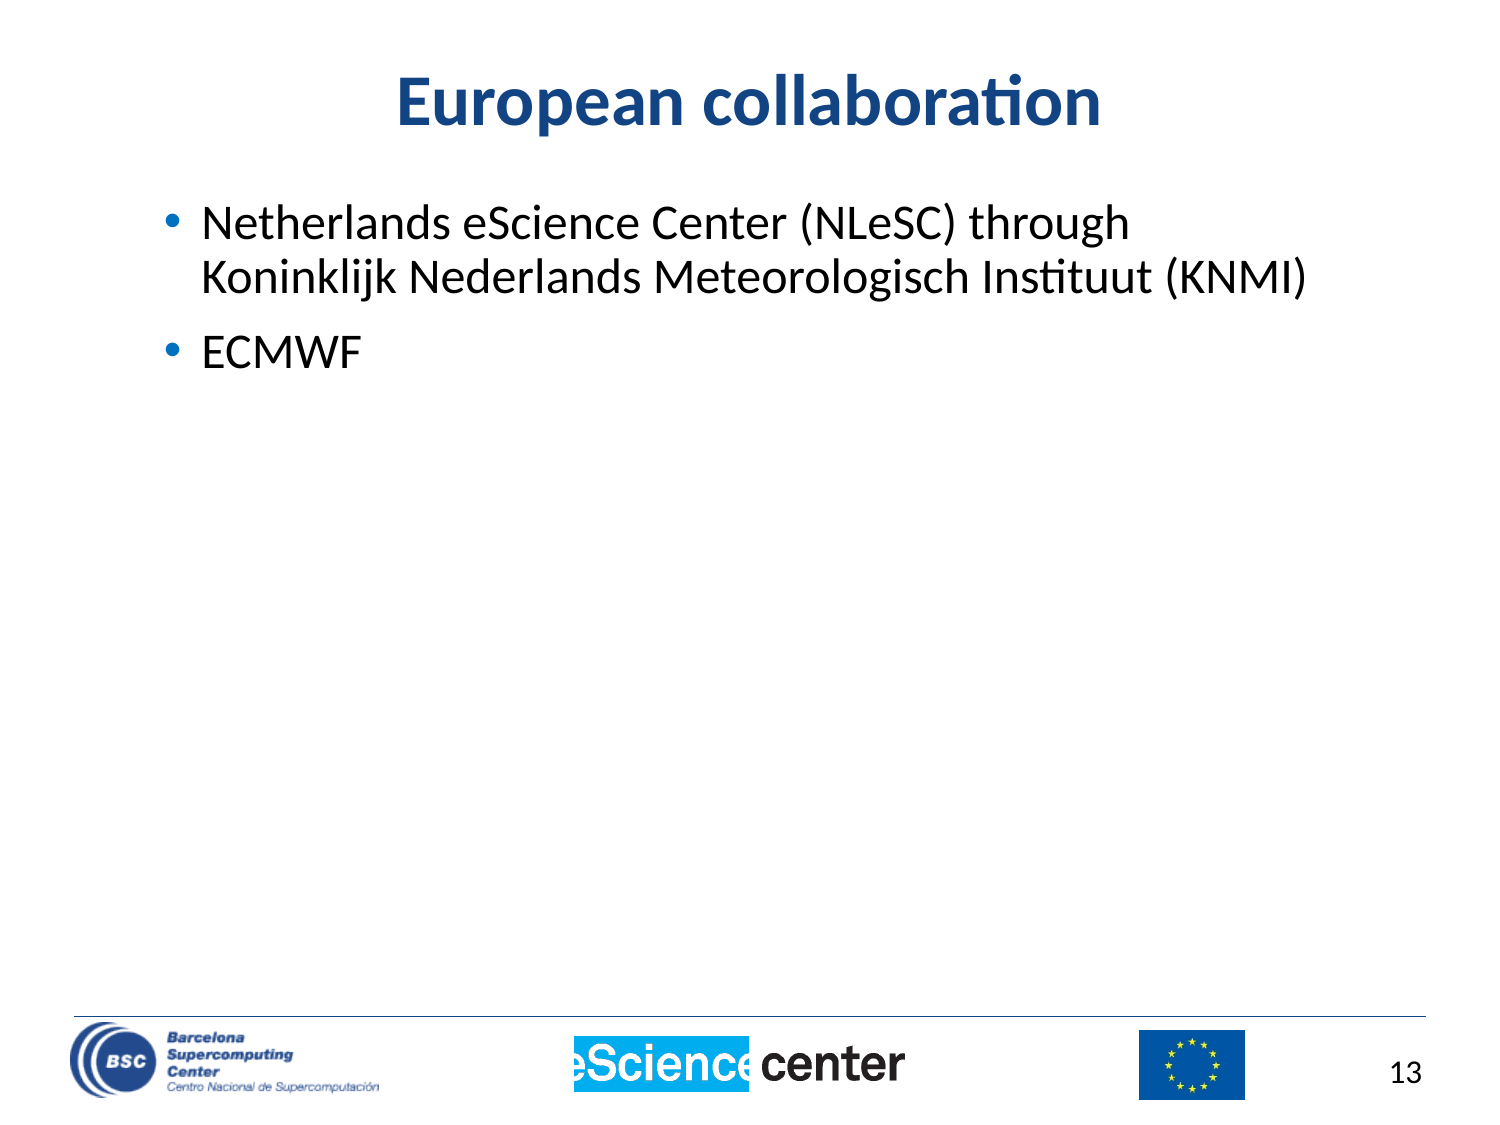

European collaboration
Netherlands eScience Center (NLeSC) through Koninklijk Nederlands Meteorologisch Instituut (KNMI)
ECMWF